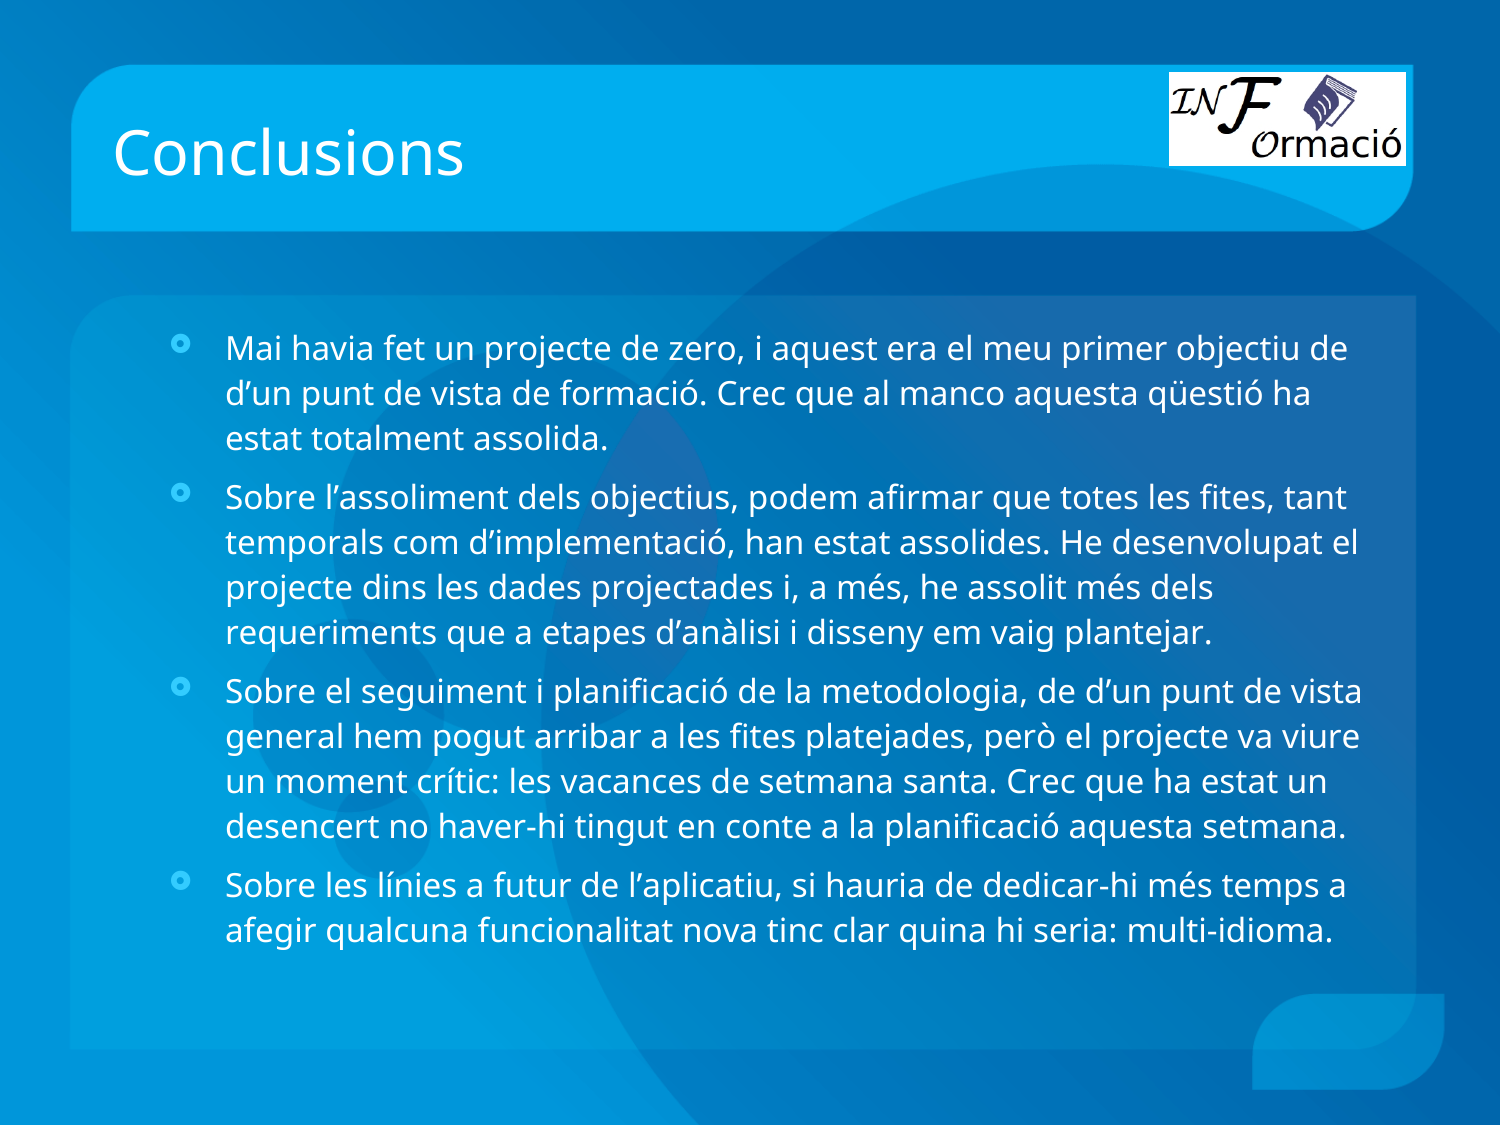

# Conclusions
Mai havia fet un projecte de zero, i aquest era el meu primer objectiu de d’un punt de vista de formació. Crec que al manco aquesta qüestió ha estat totalment assolida.
Sobre l’assoliment dels objectius, podem afirmar que totes les fites, tant temporals com d’implementació, han estat assolides. He desenvolupat el projecte dins les dades projectades i, a més, he assolit més dels requeriments que a etapes d’anàlisi i disseny em vaig plantejar.
Sobre el seguiment i planificació de la metodologia, de d’un punt de vista general hem pogut arribar a les fites platejades, però el projecte va viure un moment crític: les vacances de setmana santa. Crec que ha estat un desencert no haver-hi tingut en conte a la planificació aquesta setmana.
Sobre les línies a futur de l’aplicatiu, si hauria de dedicar-hi més temps a afegir qualcuna funcionalitat nova tinc clar quina hi seria: multi-idioma.